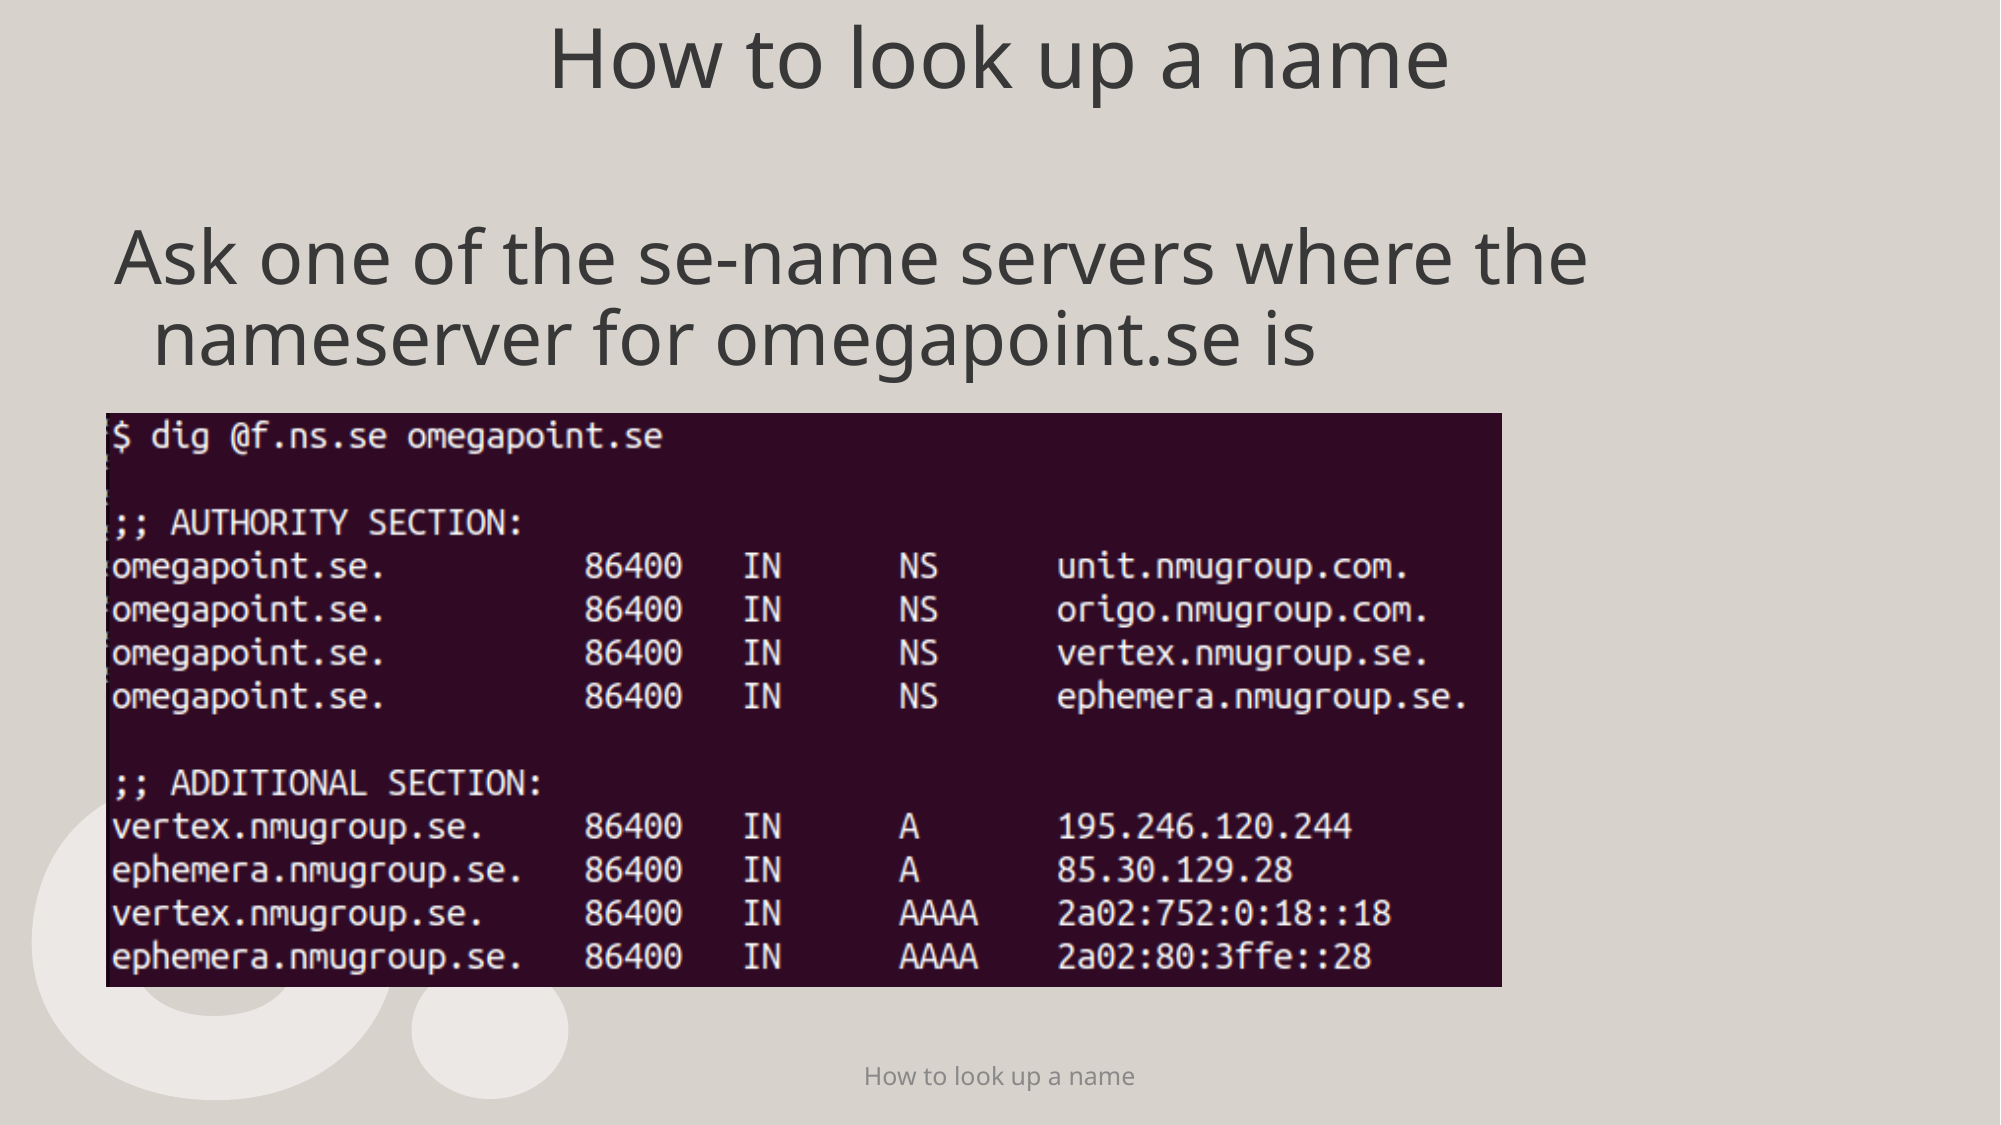

How to look up a name
# Ask one of the se-name servers where the nameserver for omegapoint.se is
How to look up a name